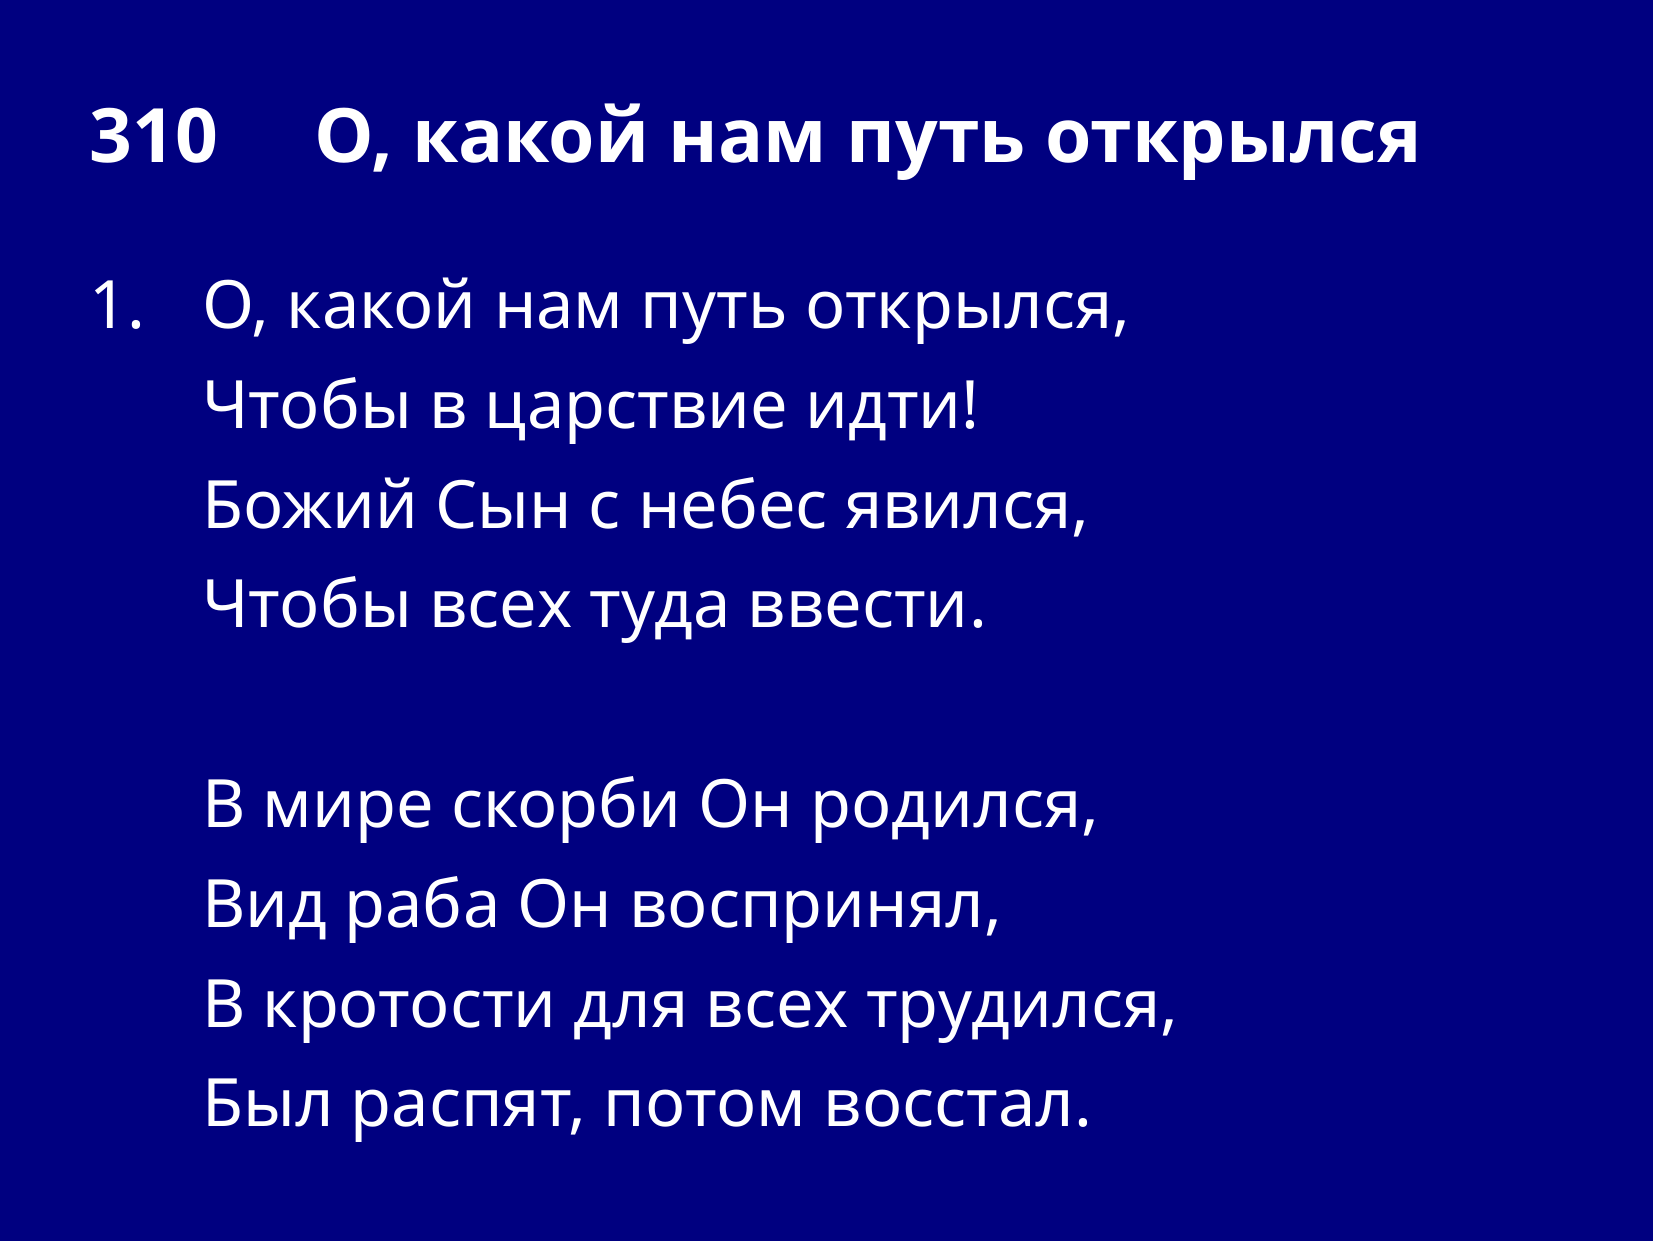

310	О, какой нам путь открылся
1.	О, какой нам путь открылся,
	Чтобы в царствие идти!
	Божий Сын с небес явился,
	Чтобы всех туда ввести.
	В мире скорби Он родился,
	Вид раба Он воспринял,
	В кротости для всех трудился,
	Был распят, потом восстал.